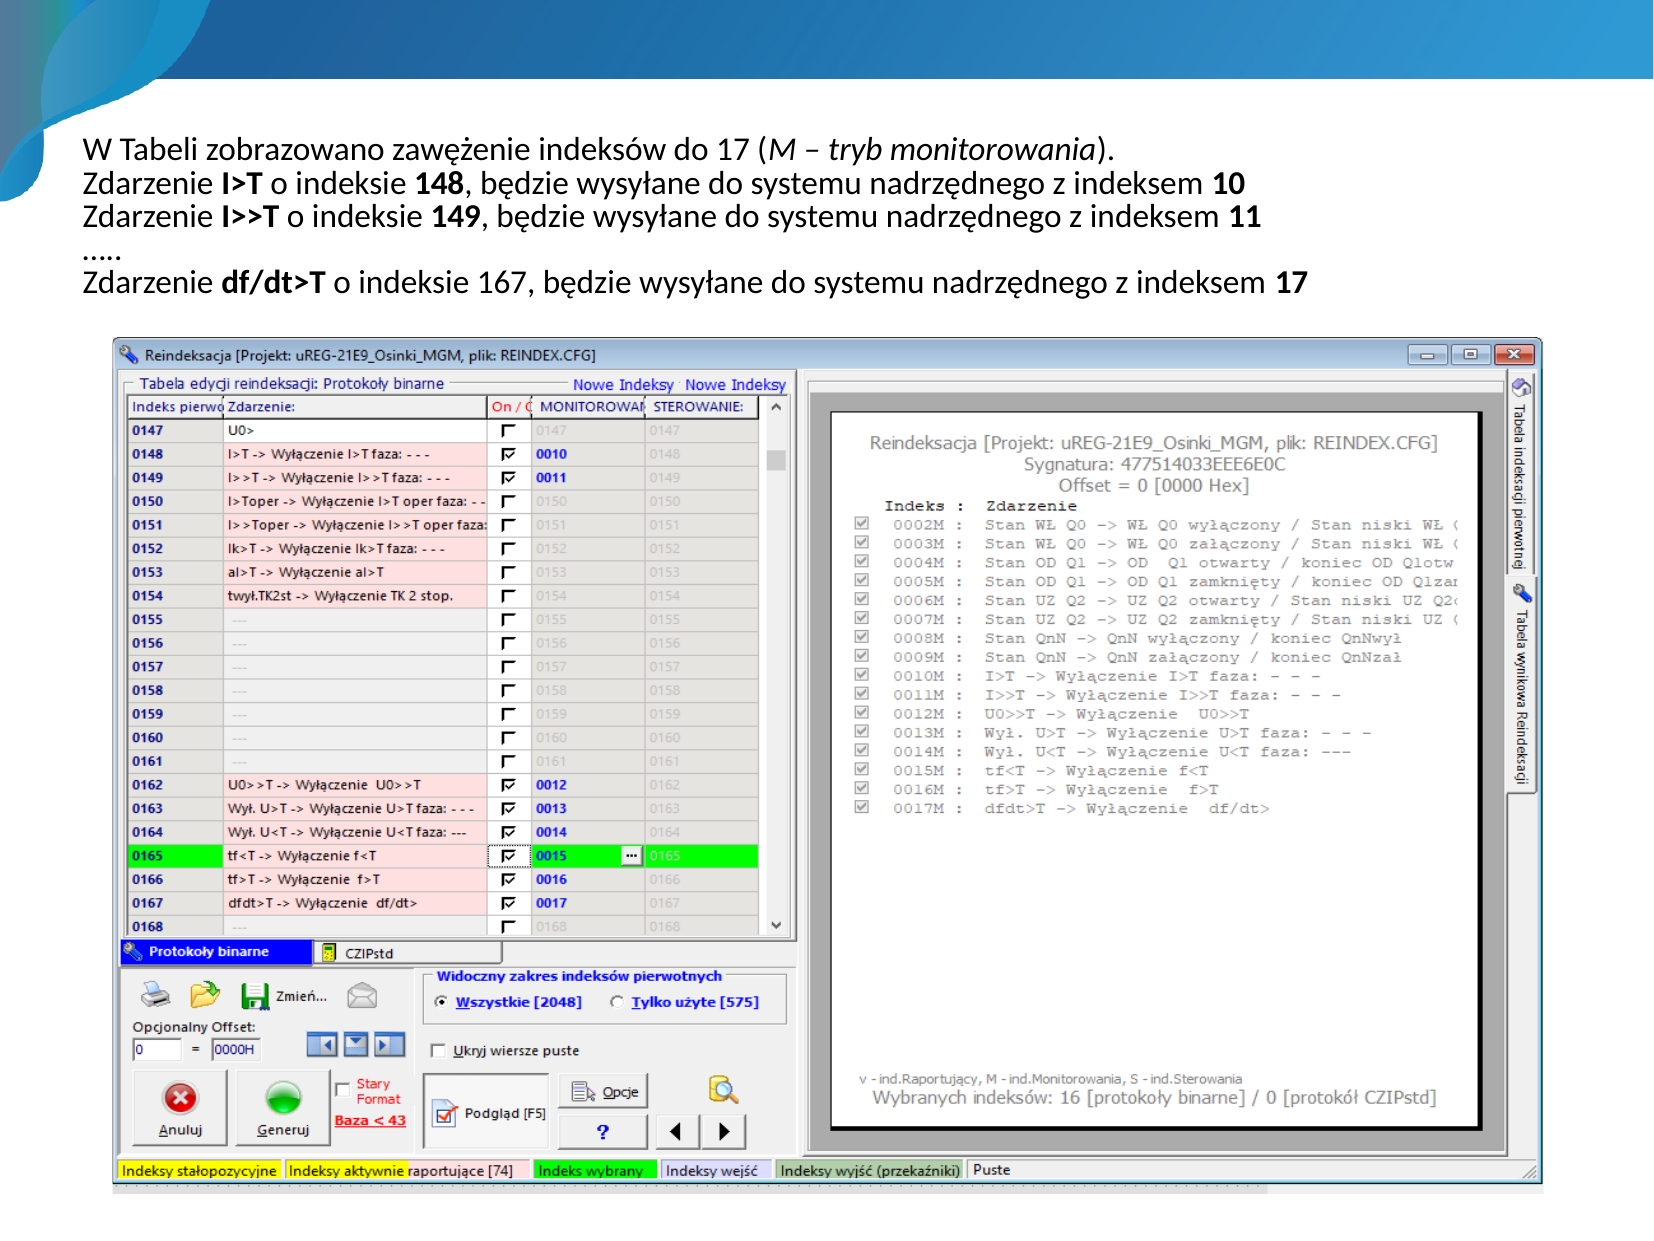

# W Tabeli zobrazowano zawężenie indeksów do 17 (M – tryb monitorowania). Zdarzenie I>T o indeksie 148, będzie wysyłane do systemu nadrzędnego z indeksem 10 Zdarzenie I>>T o indeksie 149, będzie wysyłane do systemu nadrzędnego z indeksem 11 ….. Zdarzenie df/dt>T o indeksie 167, będzie wysyłane do systemu nadrzędnego z indeksem 17